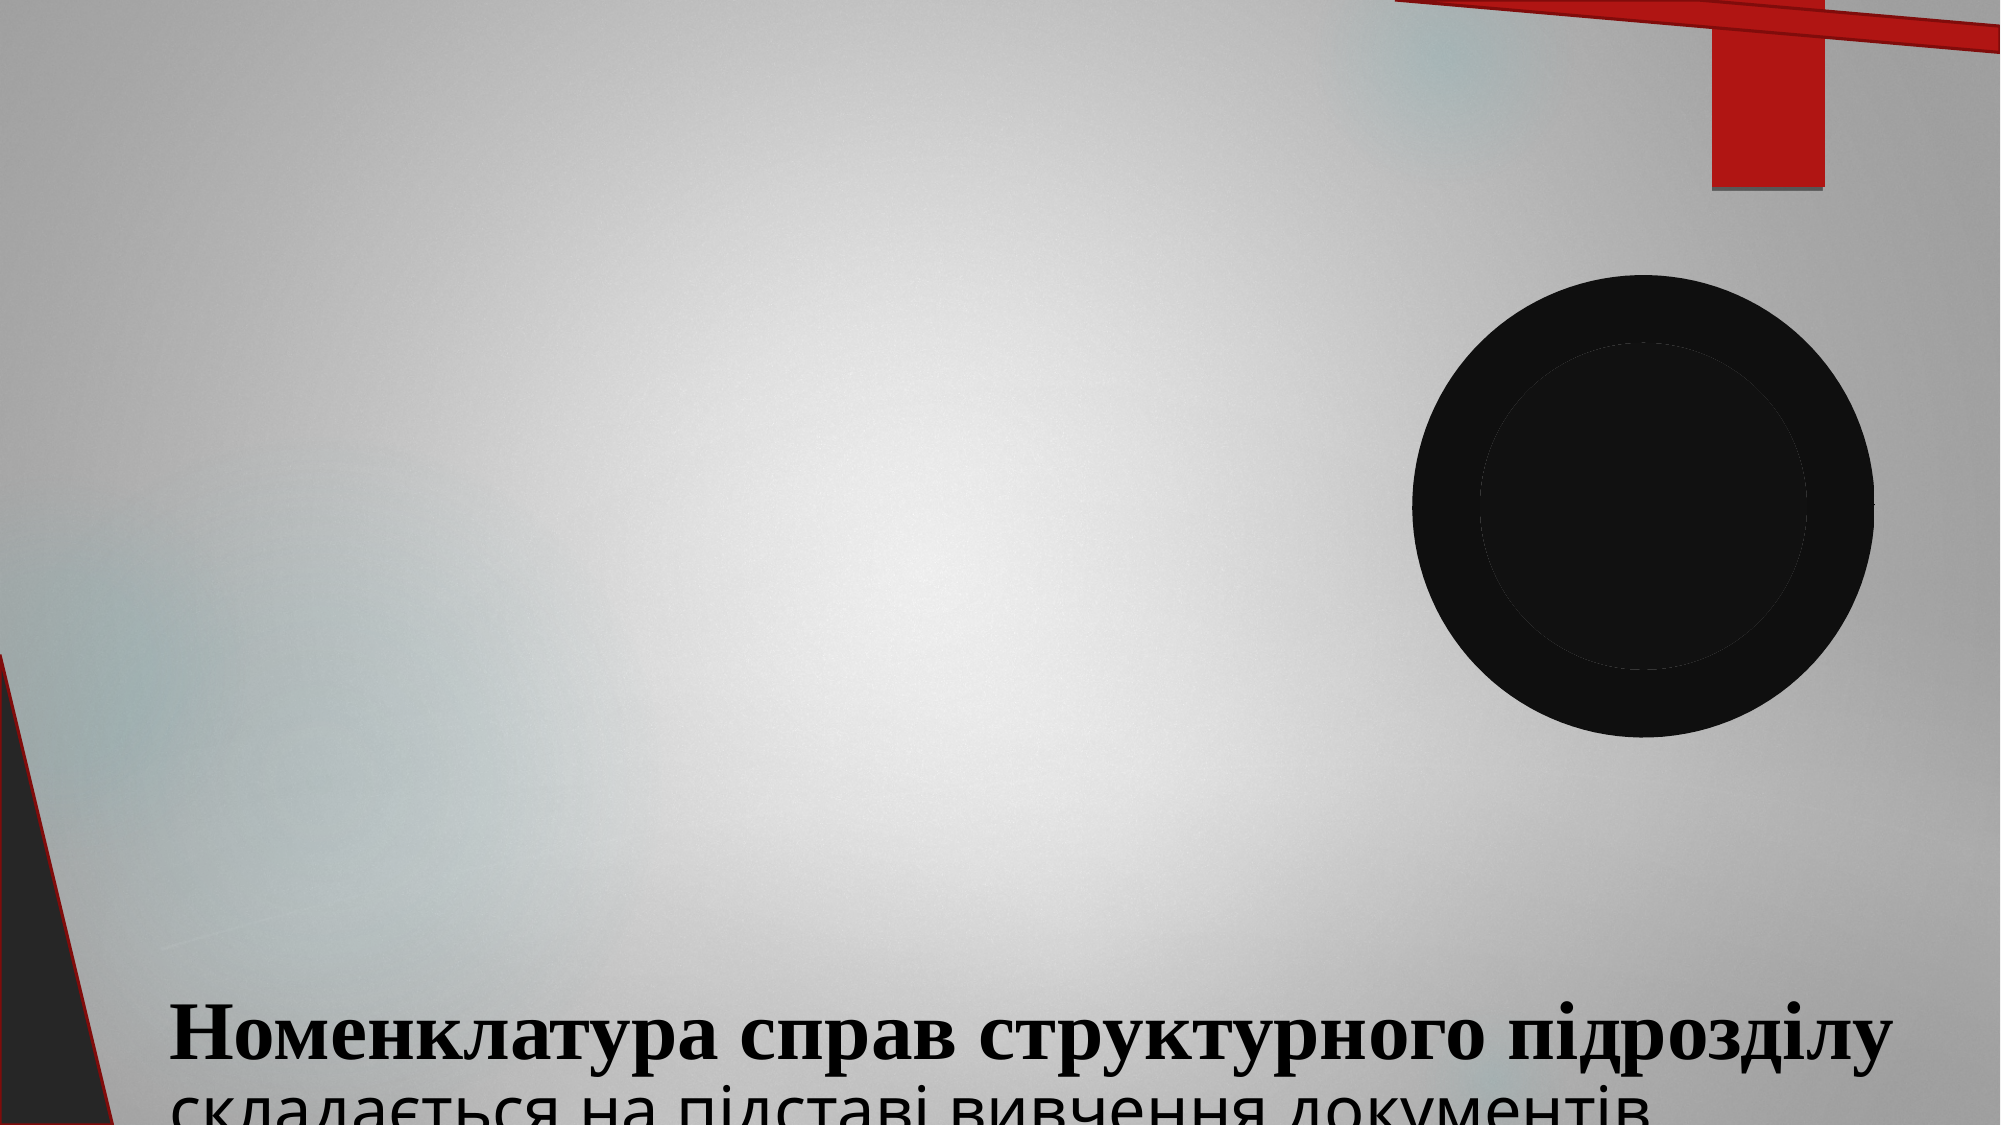

# Номенклатура справ структурного підрозділу складається на підставі вивчення документів з усіх питань його діяльності та розробляється не пізніше 15 листопада поточного року Номенклатура справ відділу загально-організаційної роботи та господарського забезпечення Номенклатура справ відділу кадрів Номенклатура справ відділу бухгалтерського обліку та звітності